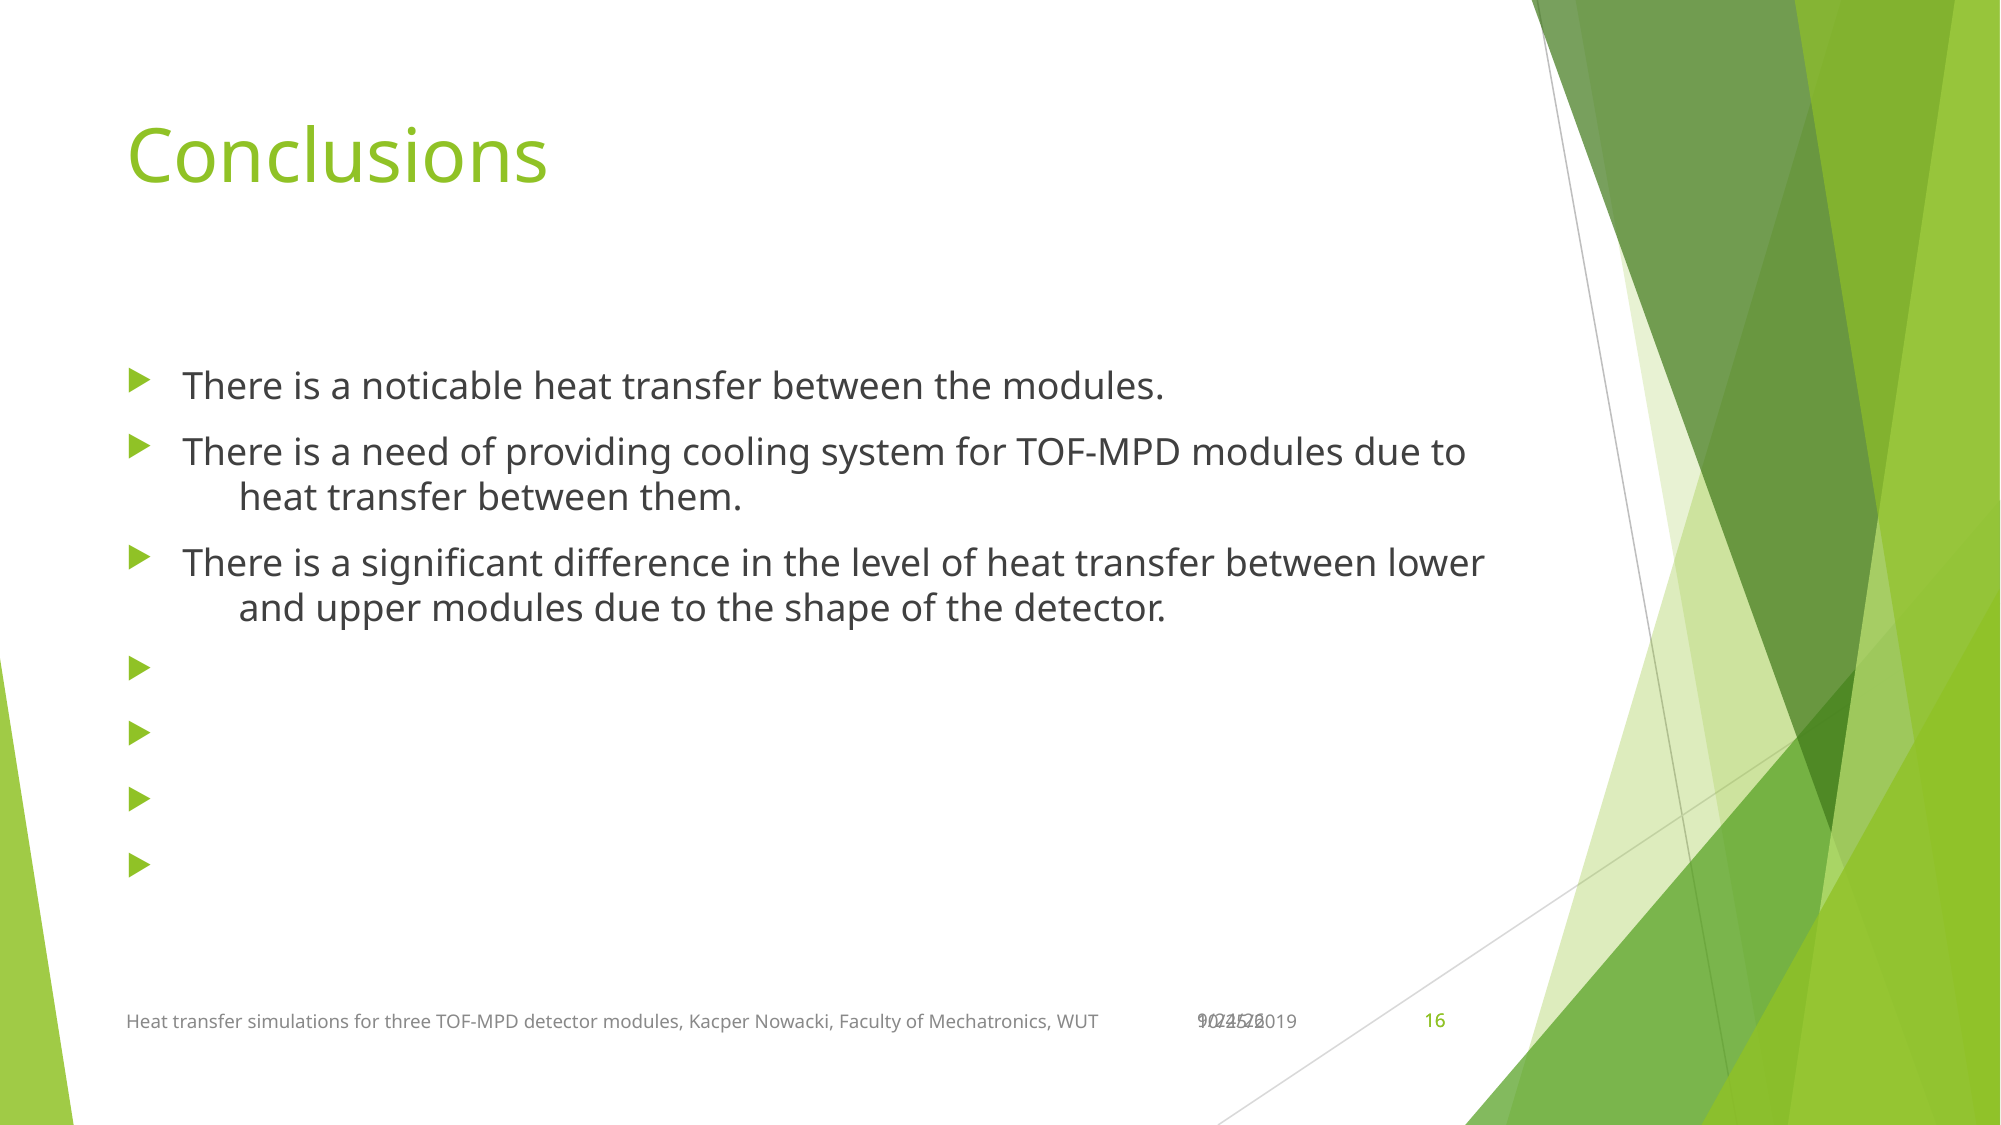

# Conclusions
There is a noticable heat transfer between the modules.
There is a need of providing cooling system for TOF-MPD modules due to heat transfer between them.
There is a significant difference in the level of heat transfer between lower and upper modules due to the shape of the detector.
Heat transfer simulations for three TOF-MPD detector modules, Kacper Nowacki, Faculty of Mechatronics, WUT
10/25/2019